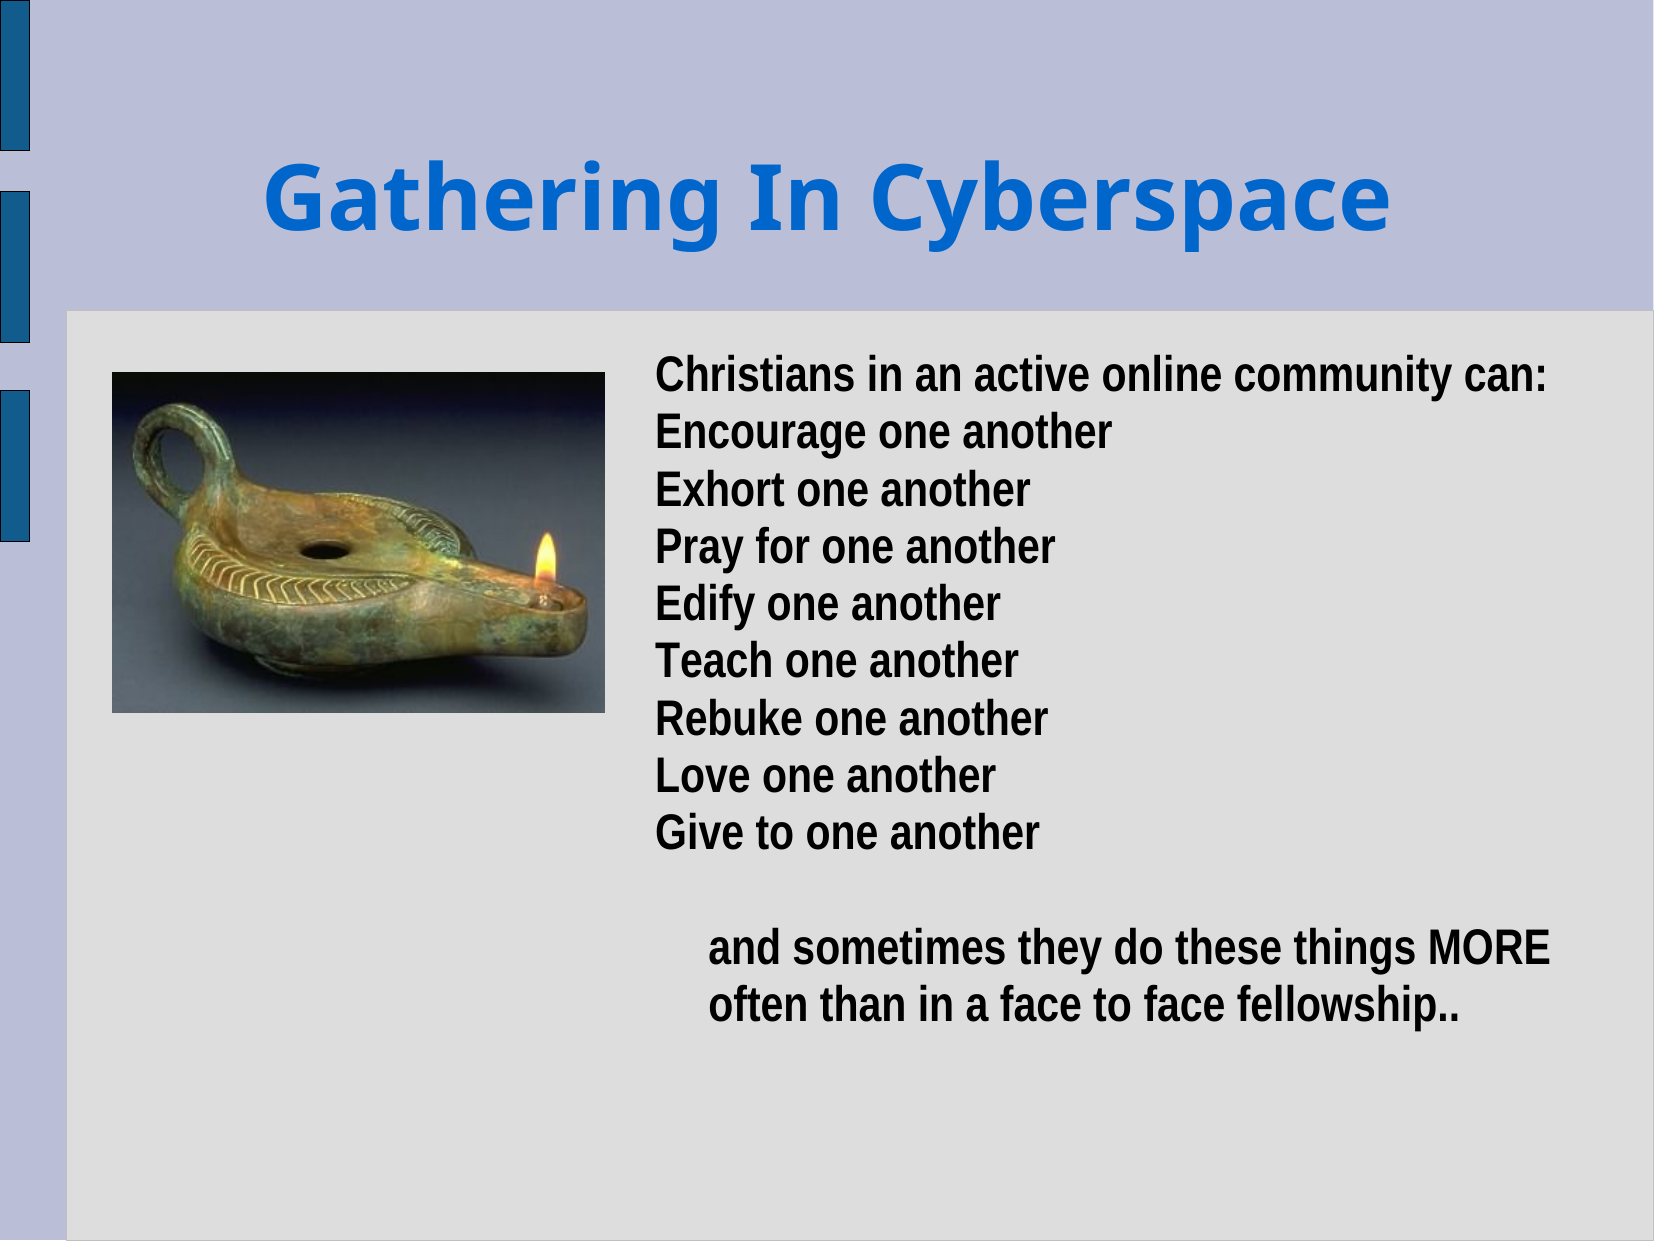

# Gathering In Cyberspace
Christians in an active online community can:
Encourage one another
Exhort one another
Pray for one another
Edify one another
Teach one another
Rebuke one another
Love one another
Give to one another
and sometimes they do these things MORE often than in a face to face fellowship..